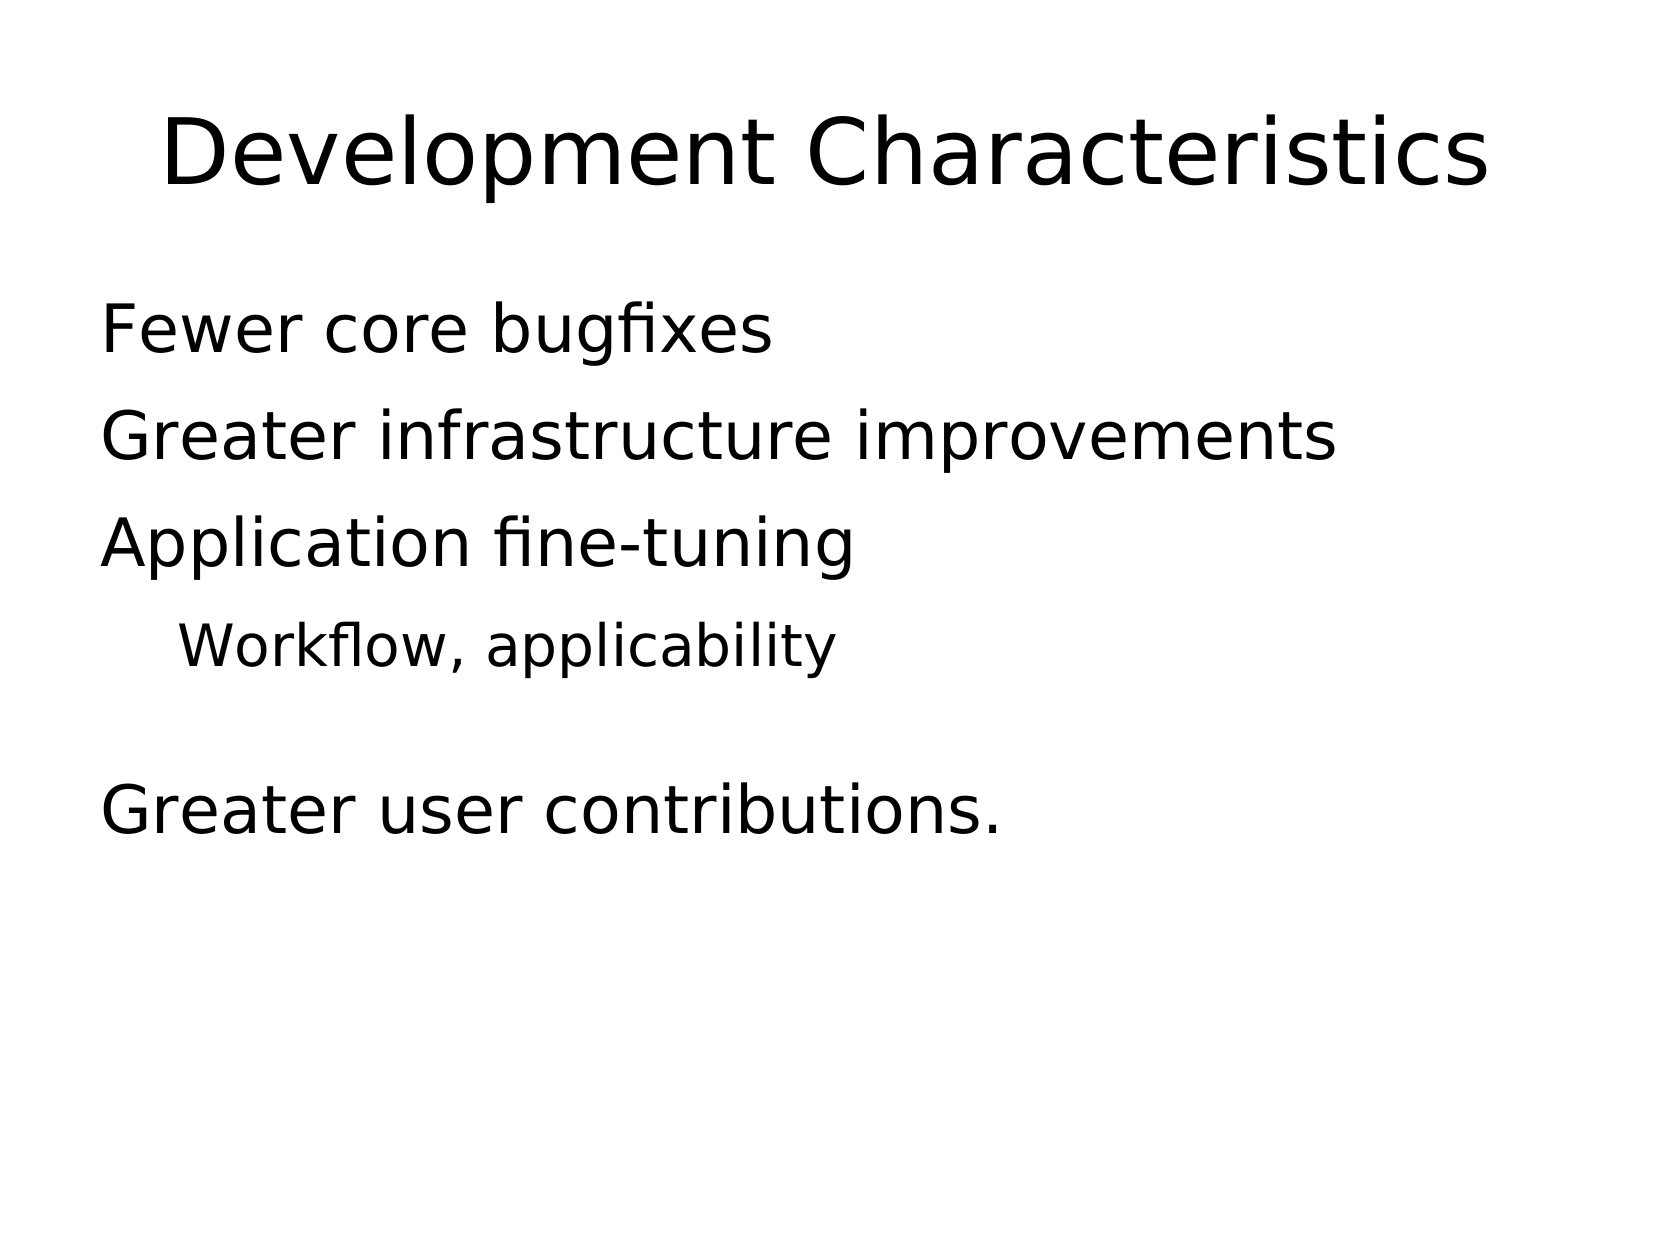

# Development Characteristics
Fewer core bugfixes
Greater infrastructure improvements
Application fine-tuning
Workflow, applicability
Greater user contributions.